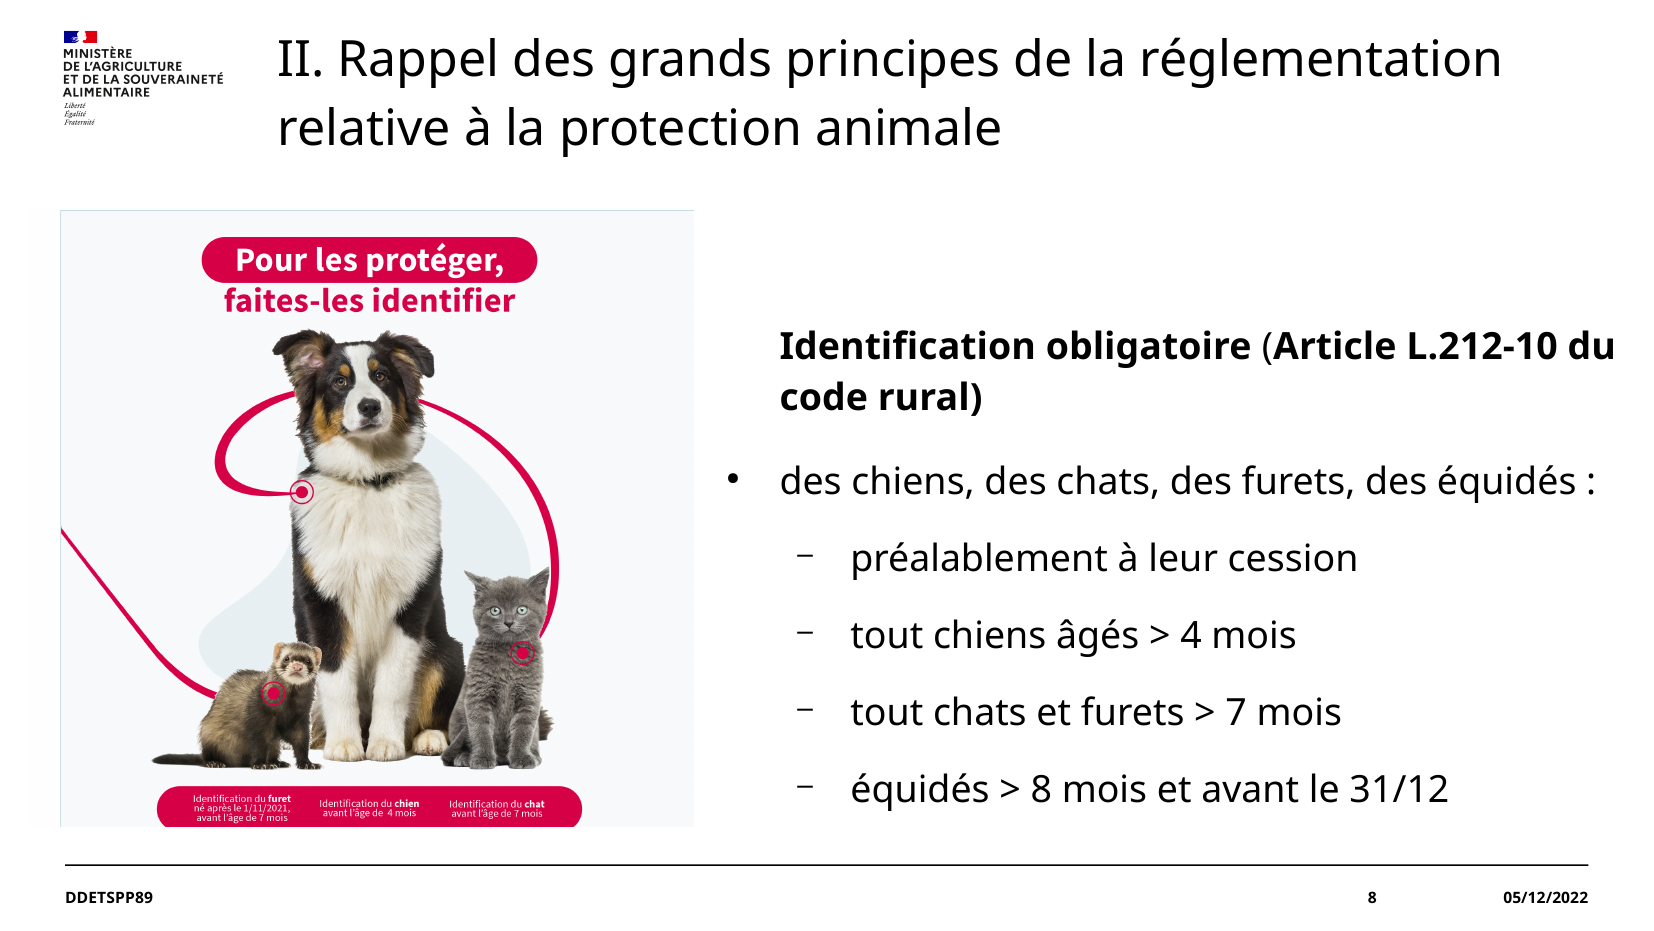

# II. Rappel des grands principes de la réglementation relative à la protection animale
Identification obligatoire (Article L.212-10 du code rural)
des chiens, des chats, des furets, des équidés :
préalablement à leur cession
tout chiens âgés > 4 mois
tout chats et furets > 7 mois
équidés > 8 mois et avant le 31/12
DDETSPP89
8
05/12/2022